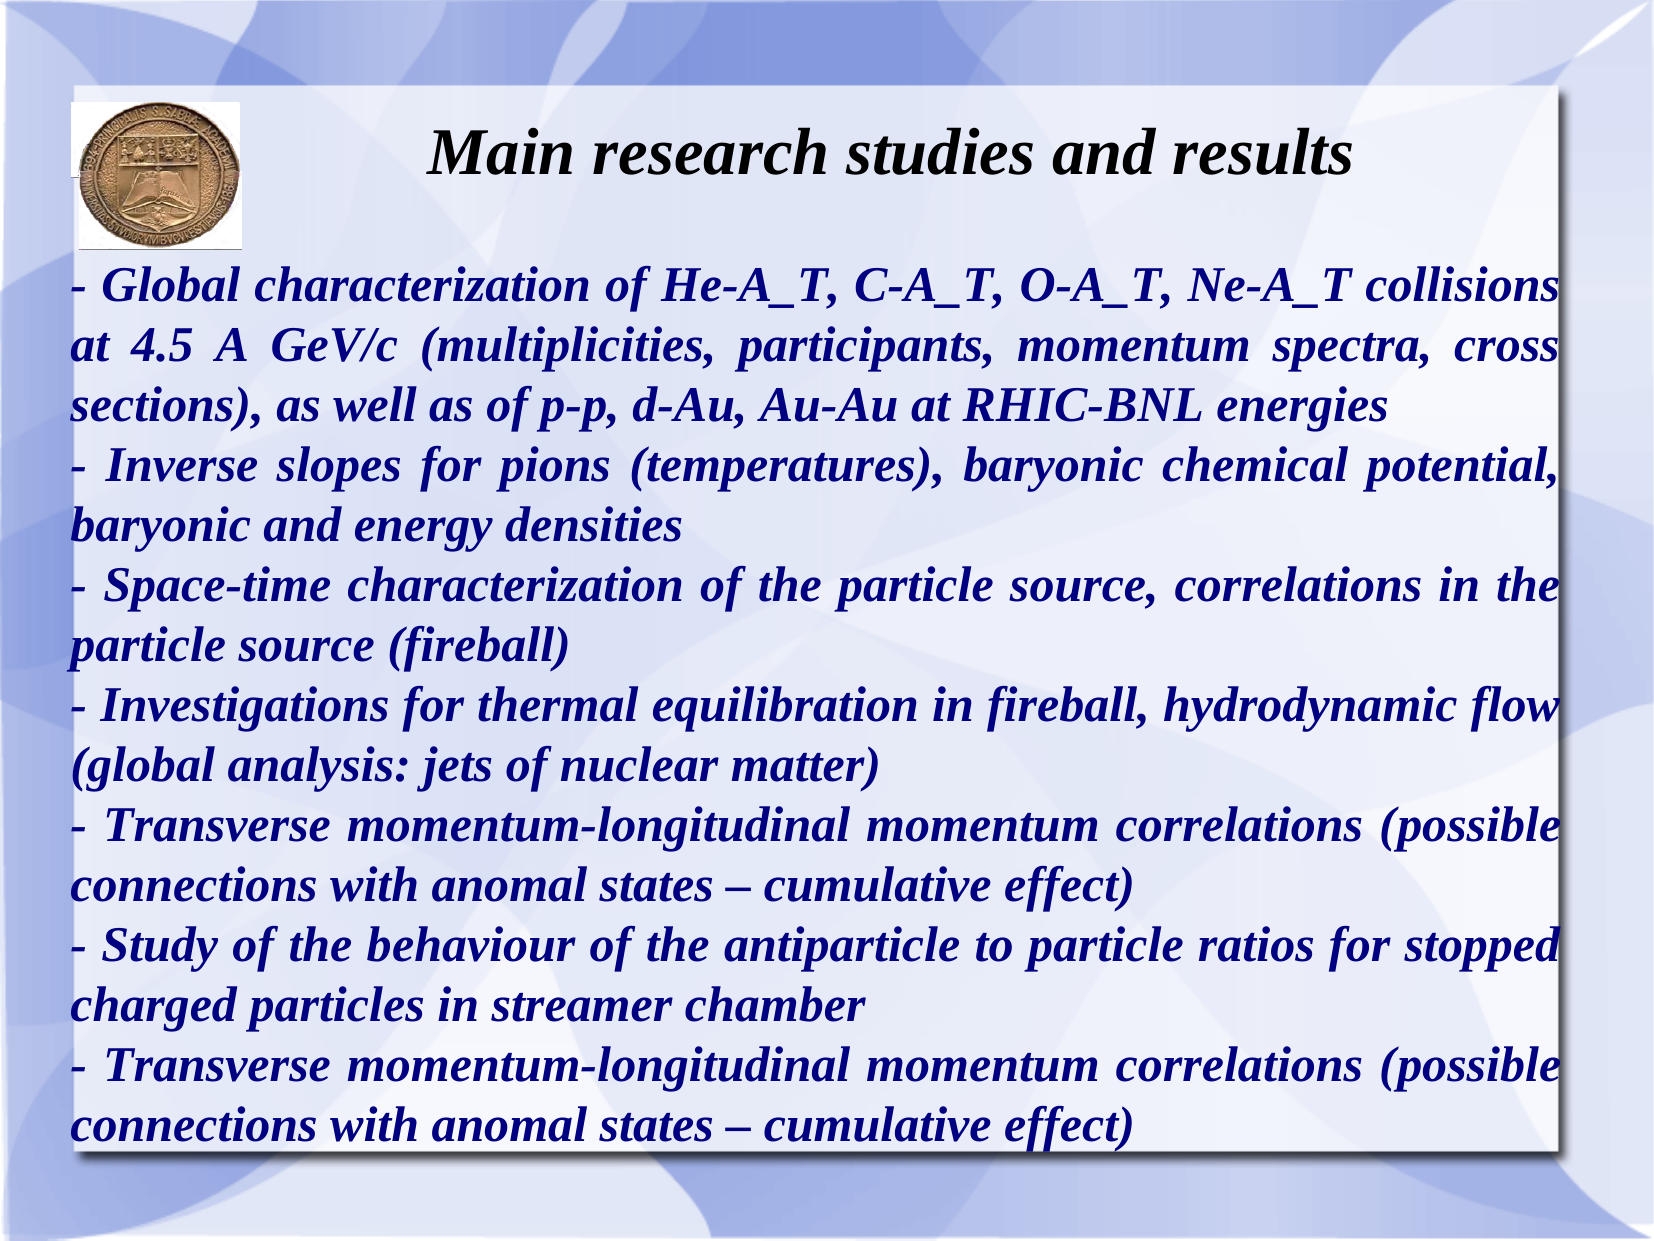

# Main research studies and results
- Global characterization of He-A_T, C-A_T, O-A_T, Ne-A_T collisions at 4.5 A GeV/c (multiplicities, participants, momentum spectra, cross sections), as well as of p-p, d-Au, Au-Au at RHIC-BNL energies
- Inverse slopes for pions (temperatures), baryonic chemical potential, baryonic and energy densities
- Space-time characterization of the particle source, correlations in the particle source (fireball)
- Investigations for thermal equilibration in fireball, hydrodynamic flow (global analysis: jets of nuclear matter)
- Transverse momentum-longitudinal momentum correlations (possible connections with anomal states – cumulative effect)
- Study of the behaviour of the antiparticle to particle ratios for stopped charged particles in streamer chamber
- Transverse momentum-longitudinal momentum correlations (possible connections with anomal states – cumulative effect)